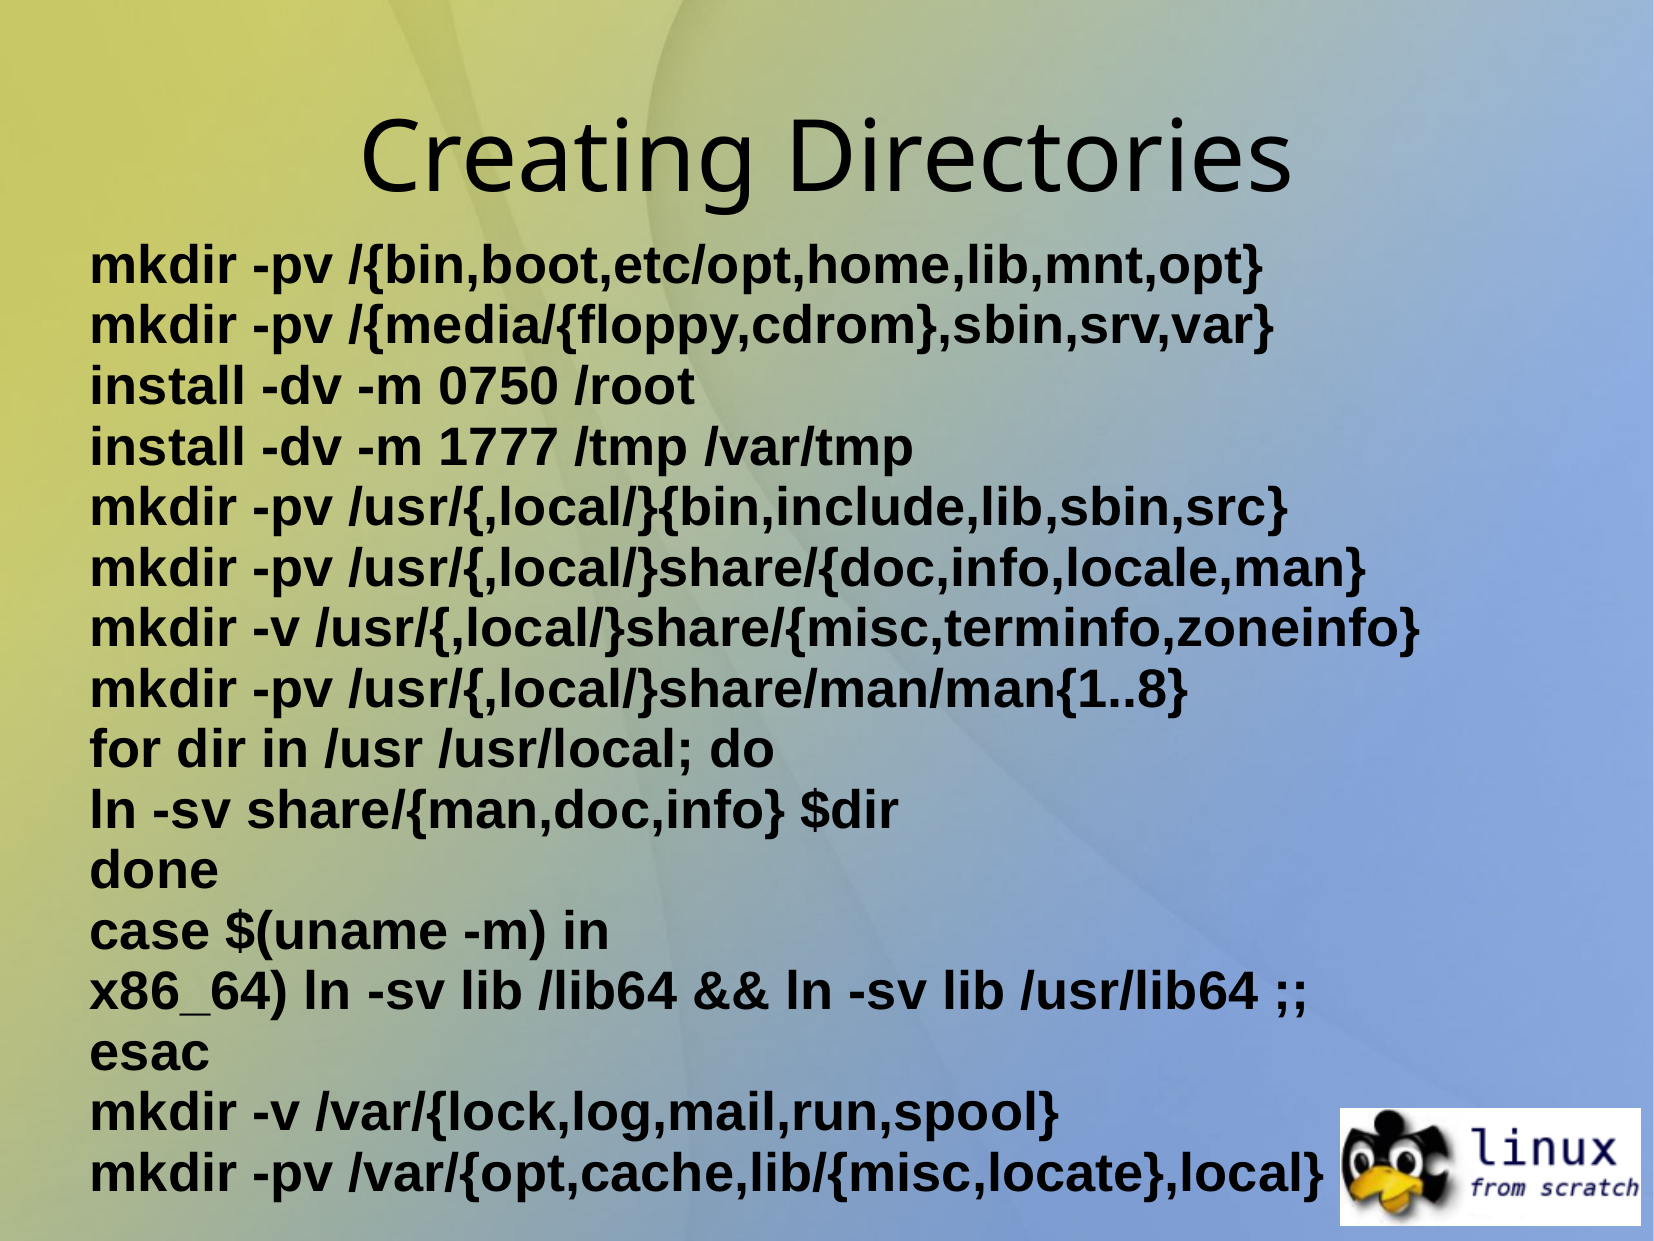

# Creating Directories
mkdir -pv /{bin,boot,etc/opt,home,lib,mnt,opt}
mkdir -pv /{media/{floppy,cdrom},sbin,srv,var}
install -dv -m 0750 /root
install -dv -m 1777 /tmp /var/tmp
mkdir -pv /usr/{,local/}{bin,include,lib,sbin,src}
mkdir -pv /usr/{,local/}share/{doc,info,locale,man}
mkdir -v /usr/{,local/}share/{misc,terminfo,zoneinfo}
mkdir -pv /usr/{,local/}share/man/man{1..8}
for dir in /usr /usr/local; do
ln -sv share/{man,doc,info} $dir
done
case $(uname -m) in
x86_64) ln -sv lib /lib64 && ln -sv lib /usr/lib64 ;;
esac
mkdir -v /var/{lock,log,mail,run,spool}
mkdir -pv /var/{opt,cache,lib/{misc,locate},local}